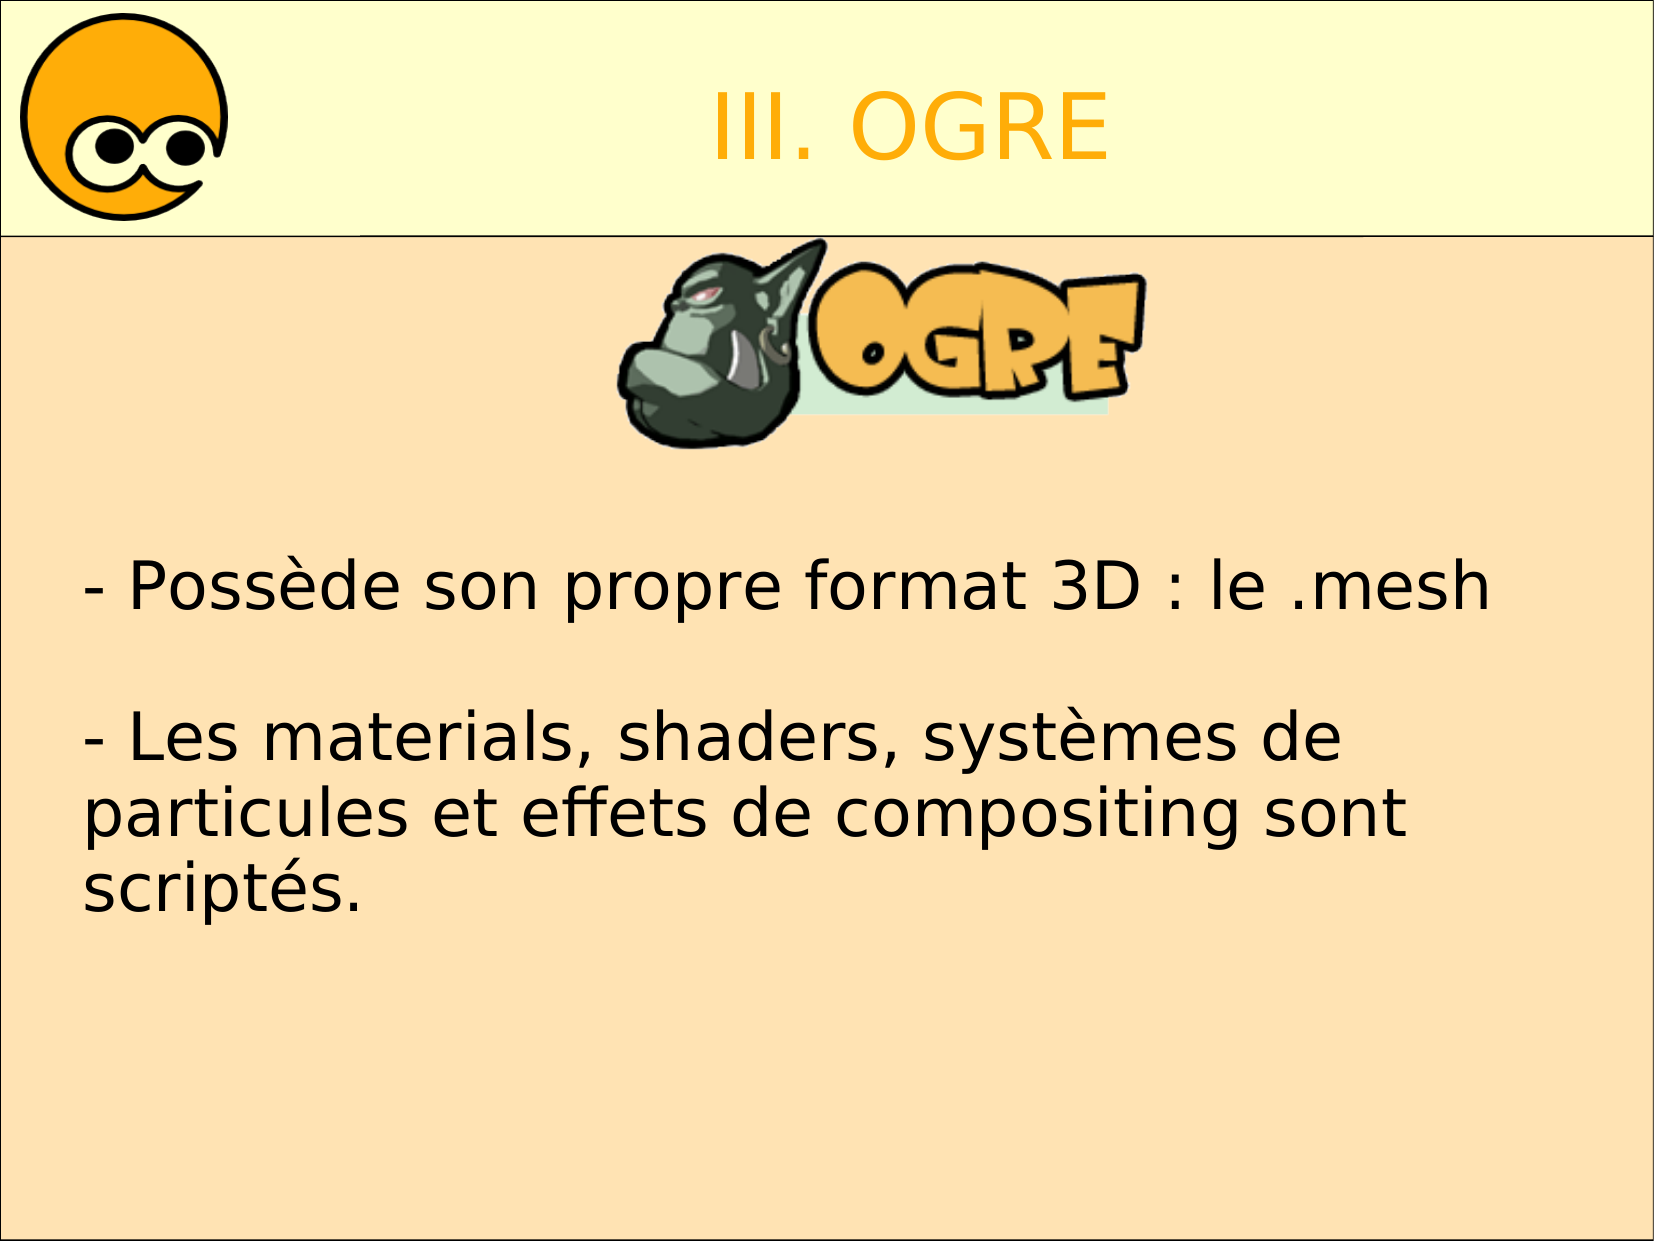

# III. OGRE
- Possède son propre format 3D : le .mesh
- Les materials, shaders, systèmes de particules et effets de compositing sont scriptés.